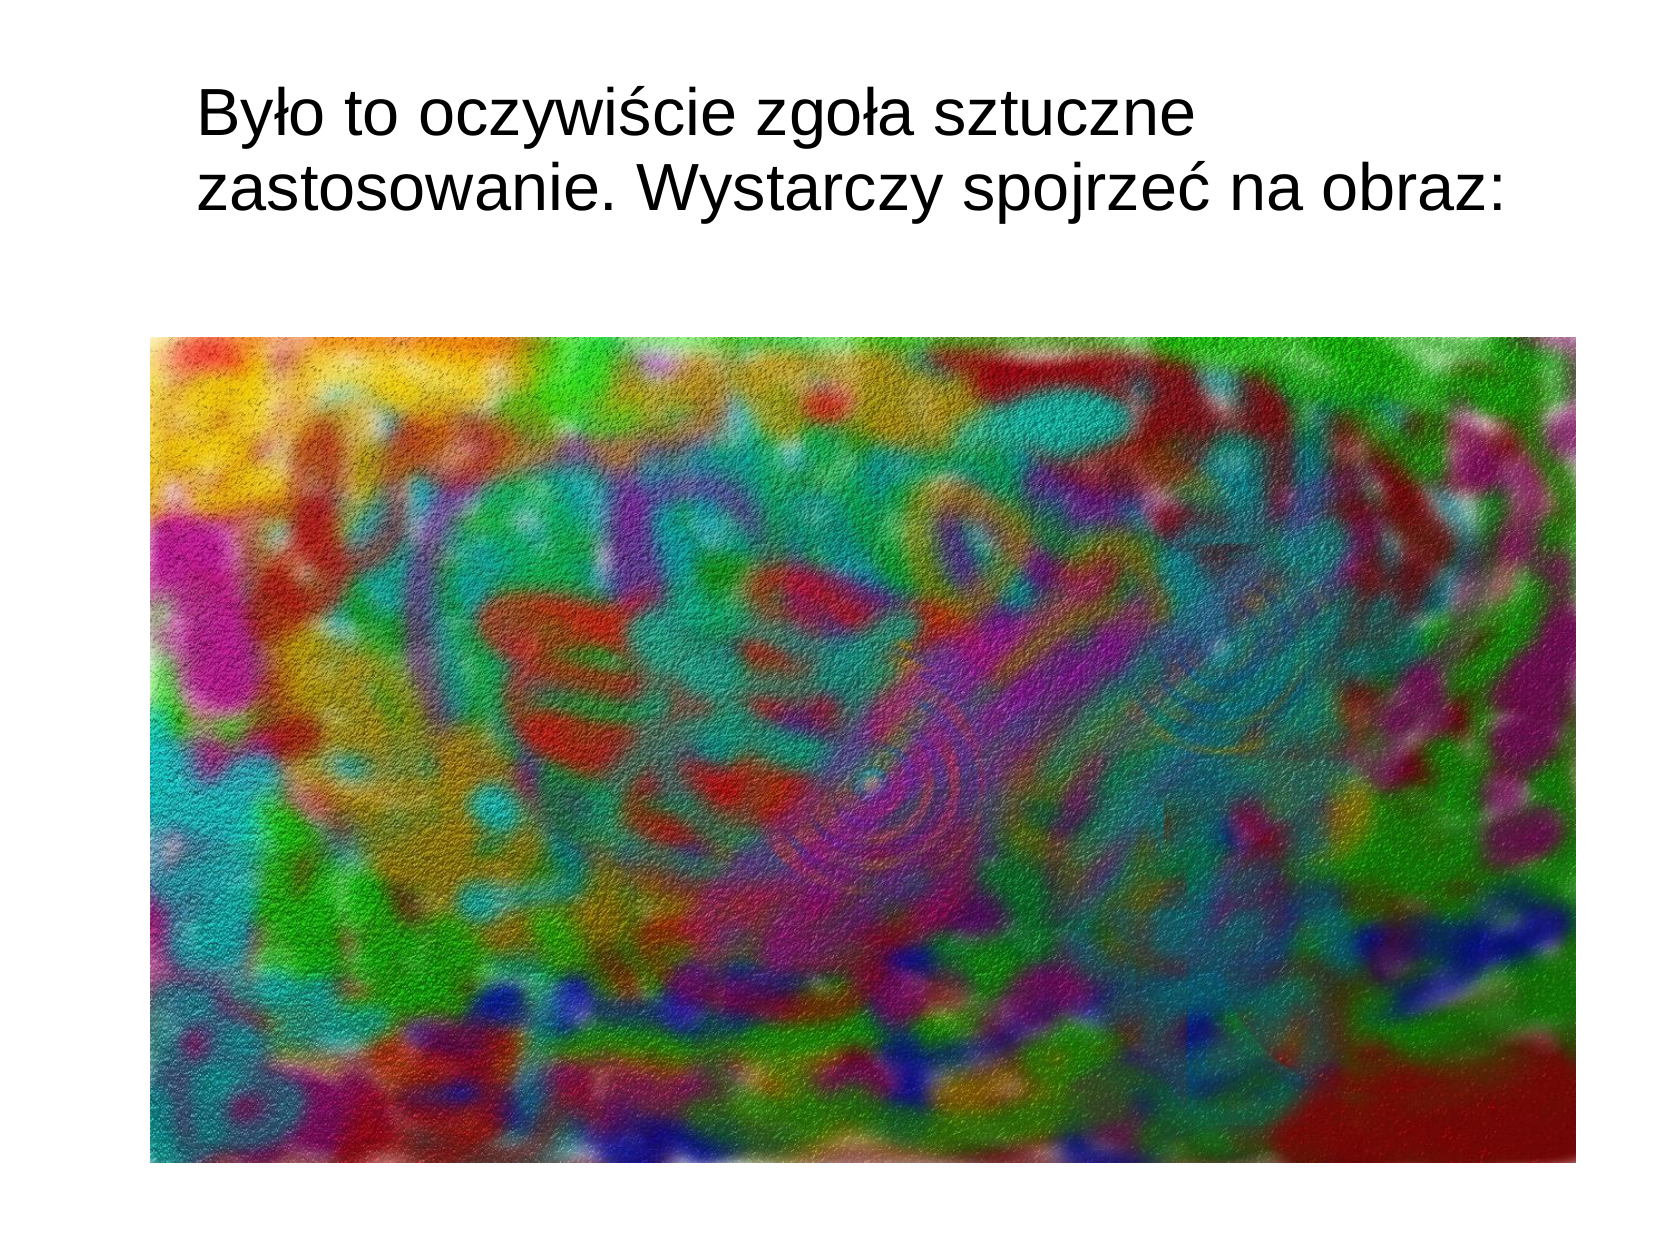

# Było to oczywiście zgoła sztuczne zastosowanie. Wystarczy spojrzeć na obraz: